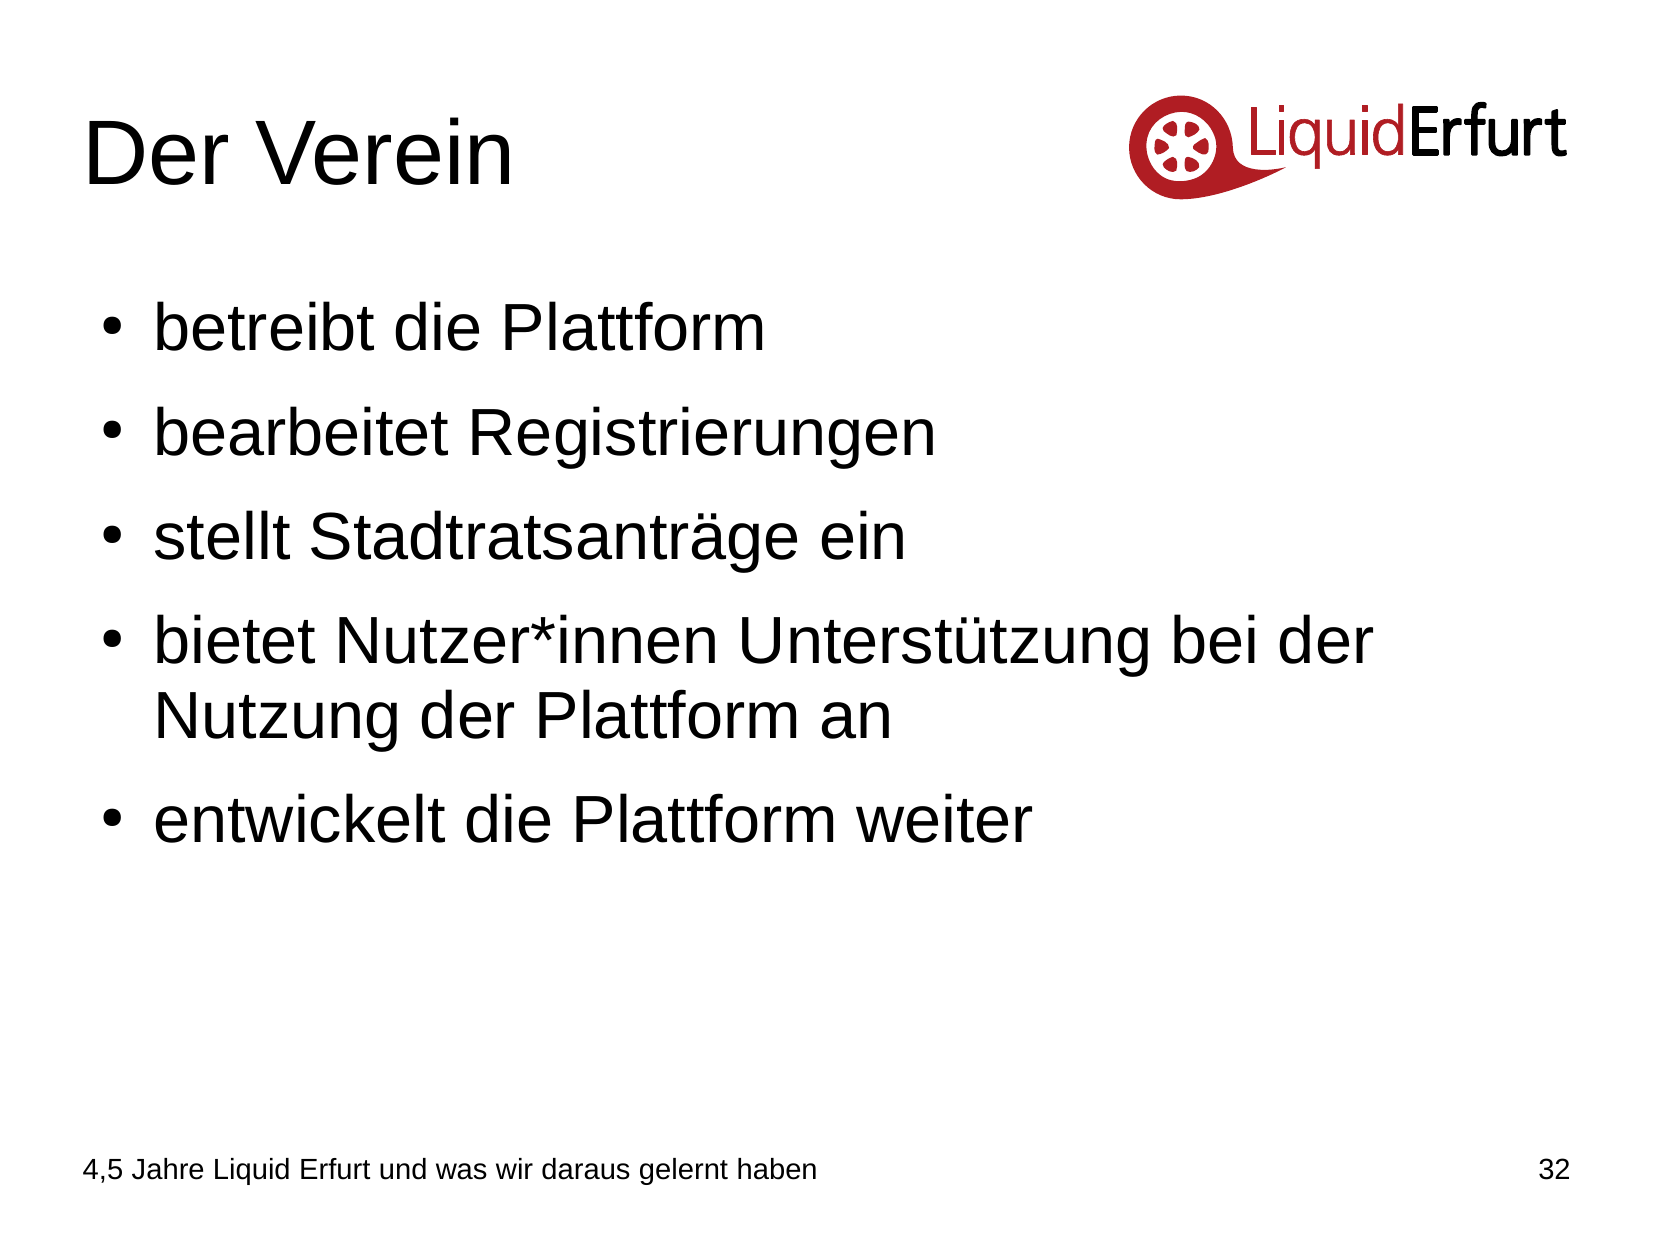

# Der Verein
betreibt die Plattform
bearbeitet Registrierungen
stellt Stadtratsanträge ein
bietet Nutzer*innen Unterstützung bei der Nutzung der Plattform an
entwickelt die Plattform weiter
4,5 Jahre Liquid Erfurt und was wir daraus gelernt haben
32